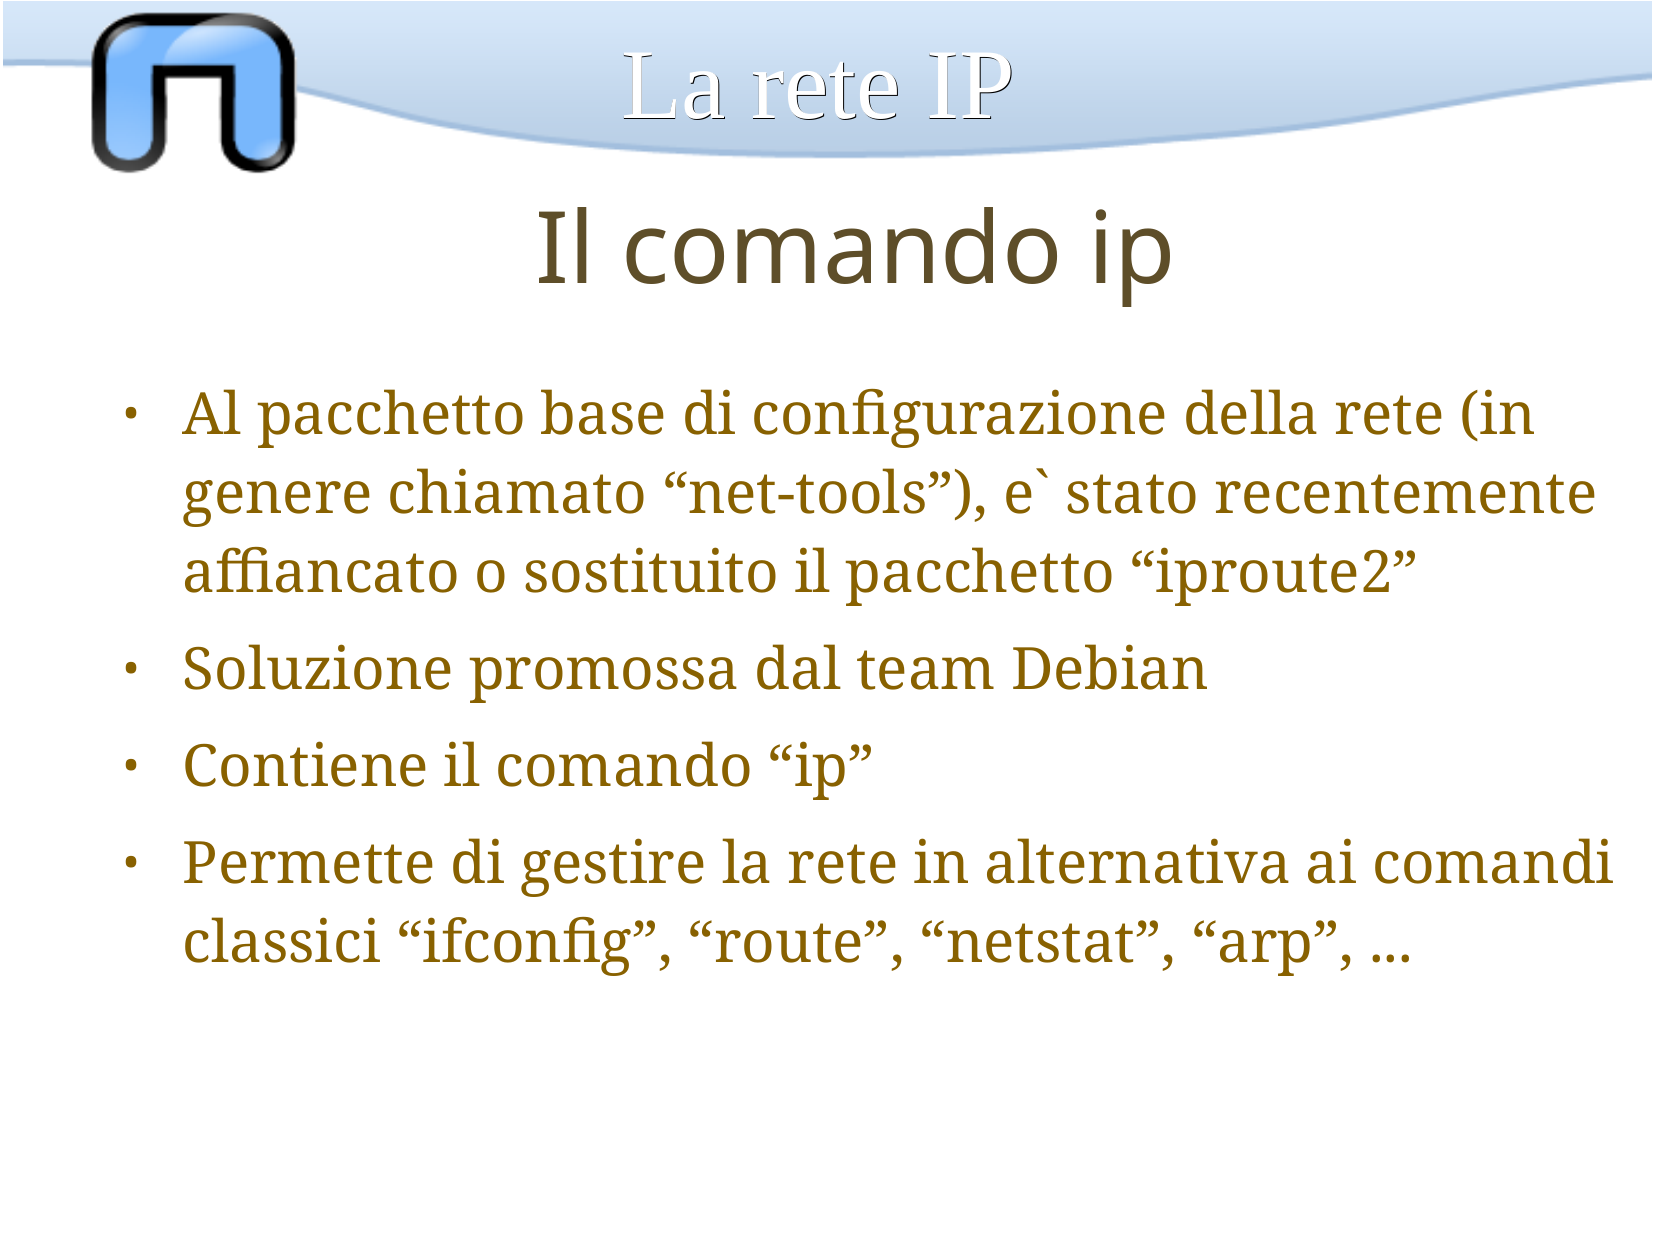

La rete IP
Il comando ip
# Al pacchetto base di configurazione della rete (in genere chiamato “net-tools”), e` stato recentemente affiancato o sostituito il pacchetto “iproute2”
Soluzione promossa dal team Debian
Contiene il comando “ip”
Permette di gestire la rete in alternativa ai comandi classici “ifconfig”, “route”, “netstat”, “arp”, ...